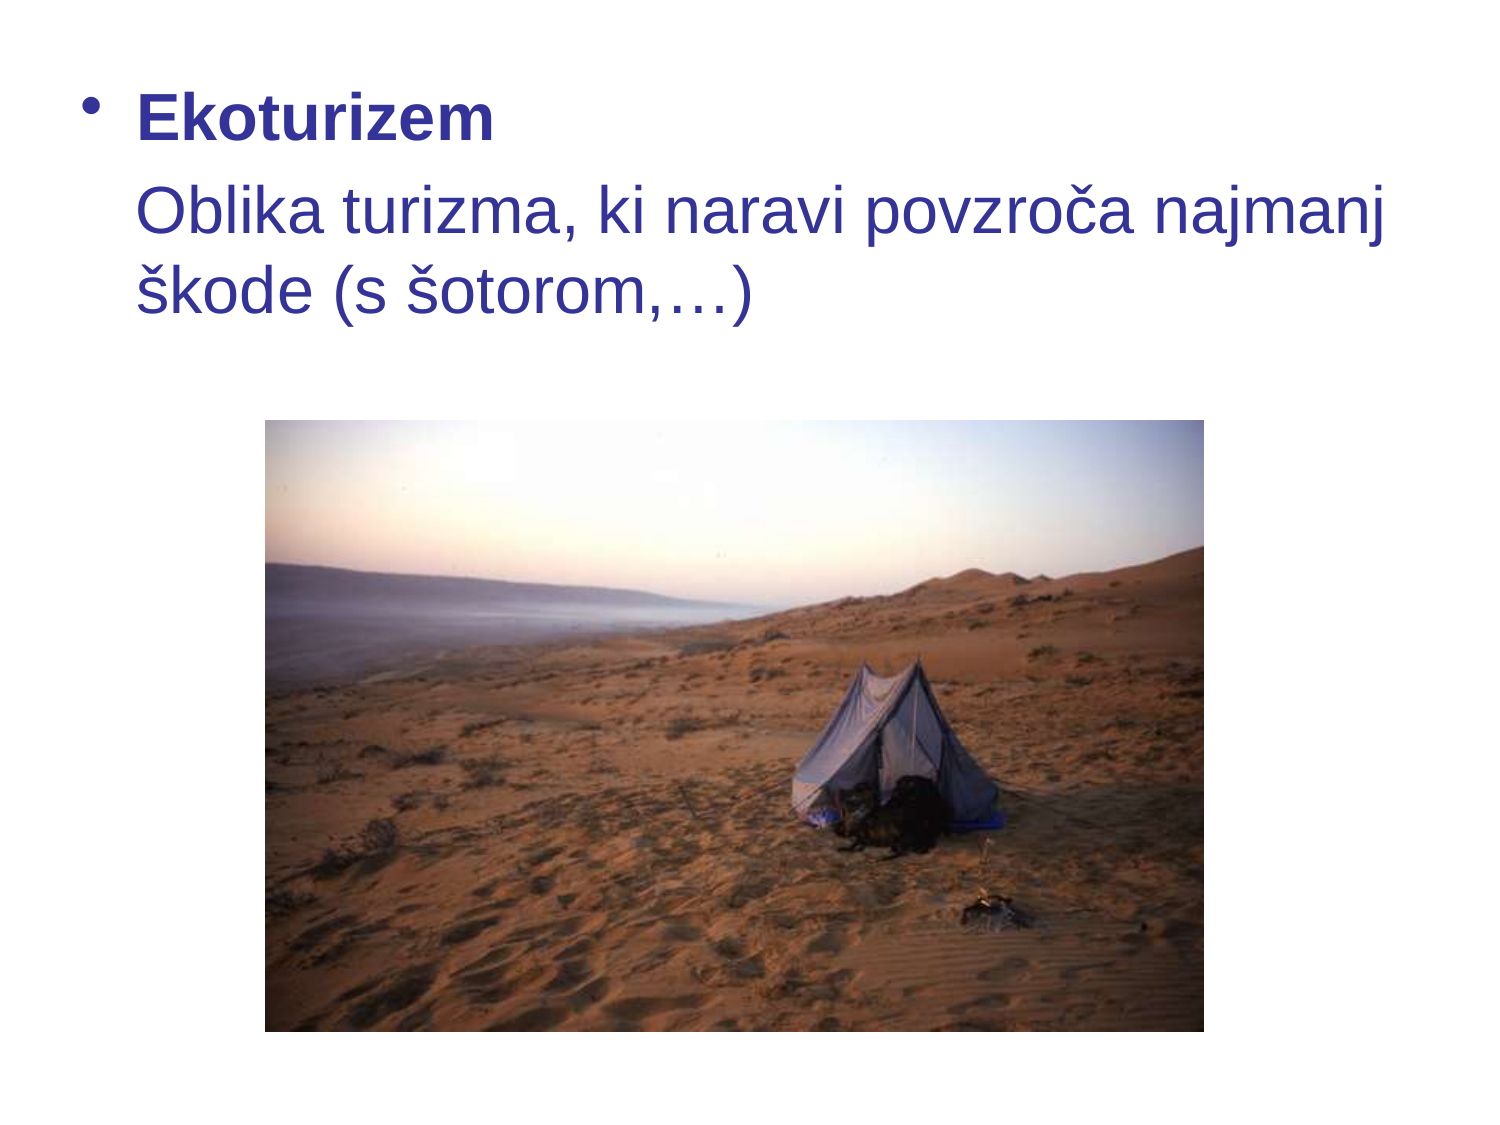

# Ekoturizem
 Oblika turizma, ki naravi povzroča najmanj škode (s šotorom,…)